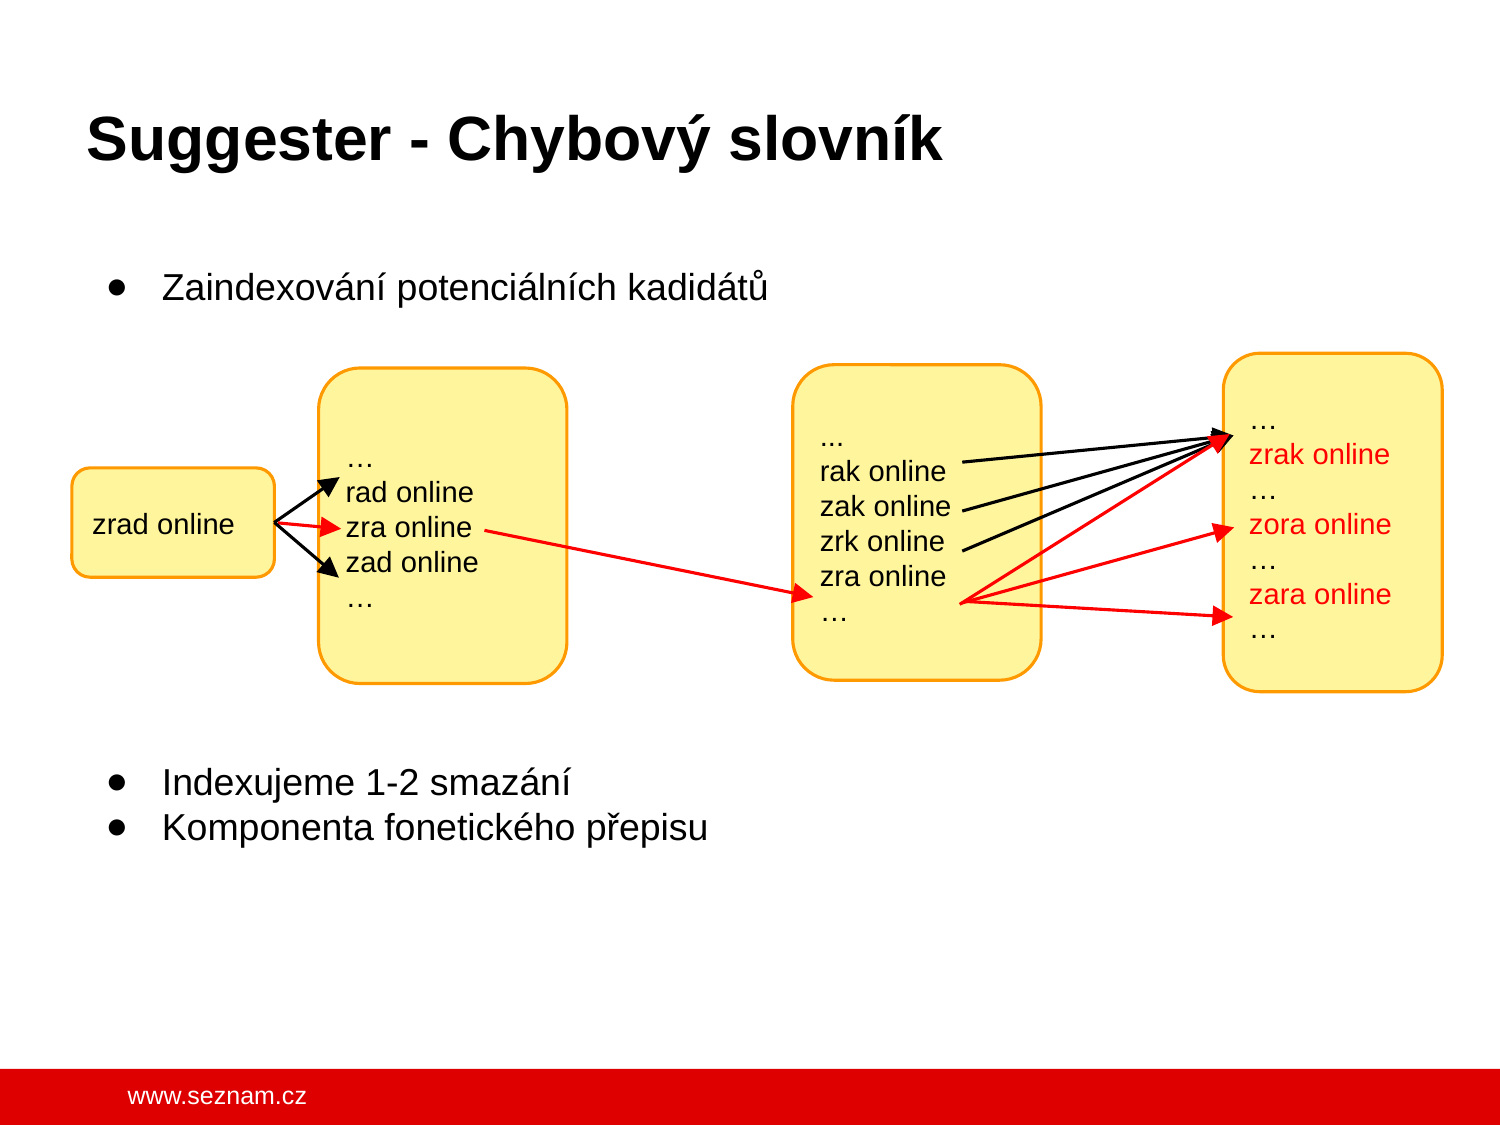

Suggester - Chybový slovník
Zaindexování potenciálních kadidátů
…
zrak online
…
zora online
…
zara online
…
...
rak online
zak online
zrk online
zra online
…
…
rad online
zra online
zad online
…
zrad online
Indexujeme 1-2 smazání
Komponenta fonetického přepisu